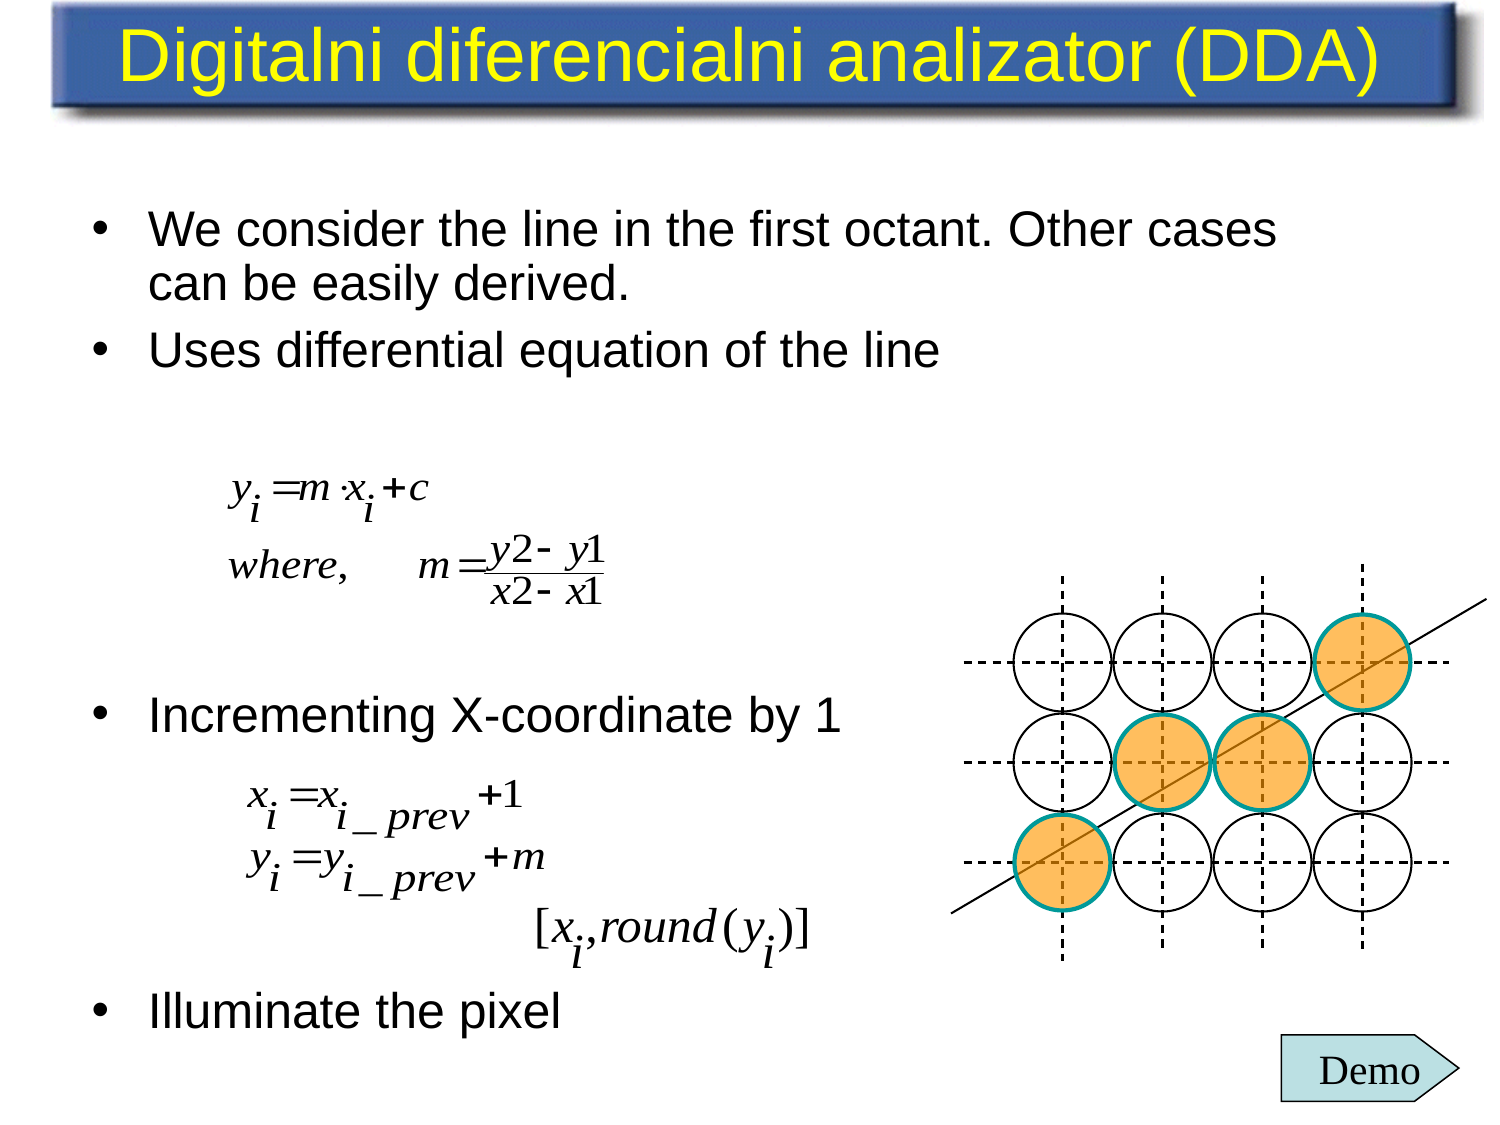

Digitalni diferencialni analizator (DDA)
# We consider the line in the first octant. Other cases can be easily derived.
Uses differential equation of the line
Incrementing X-coordinate by 1
Illuminate the pixel
Demo